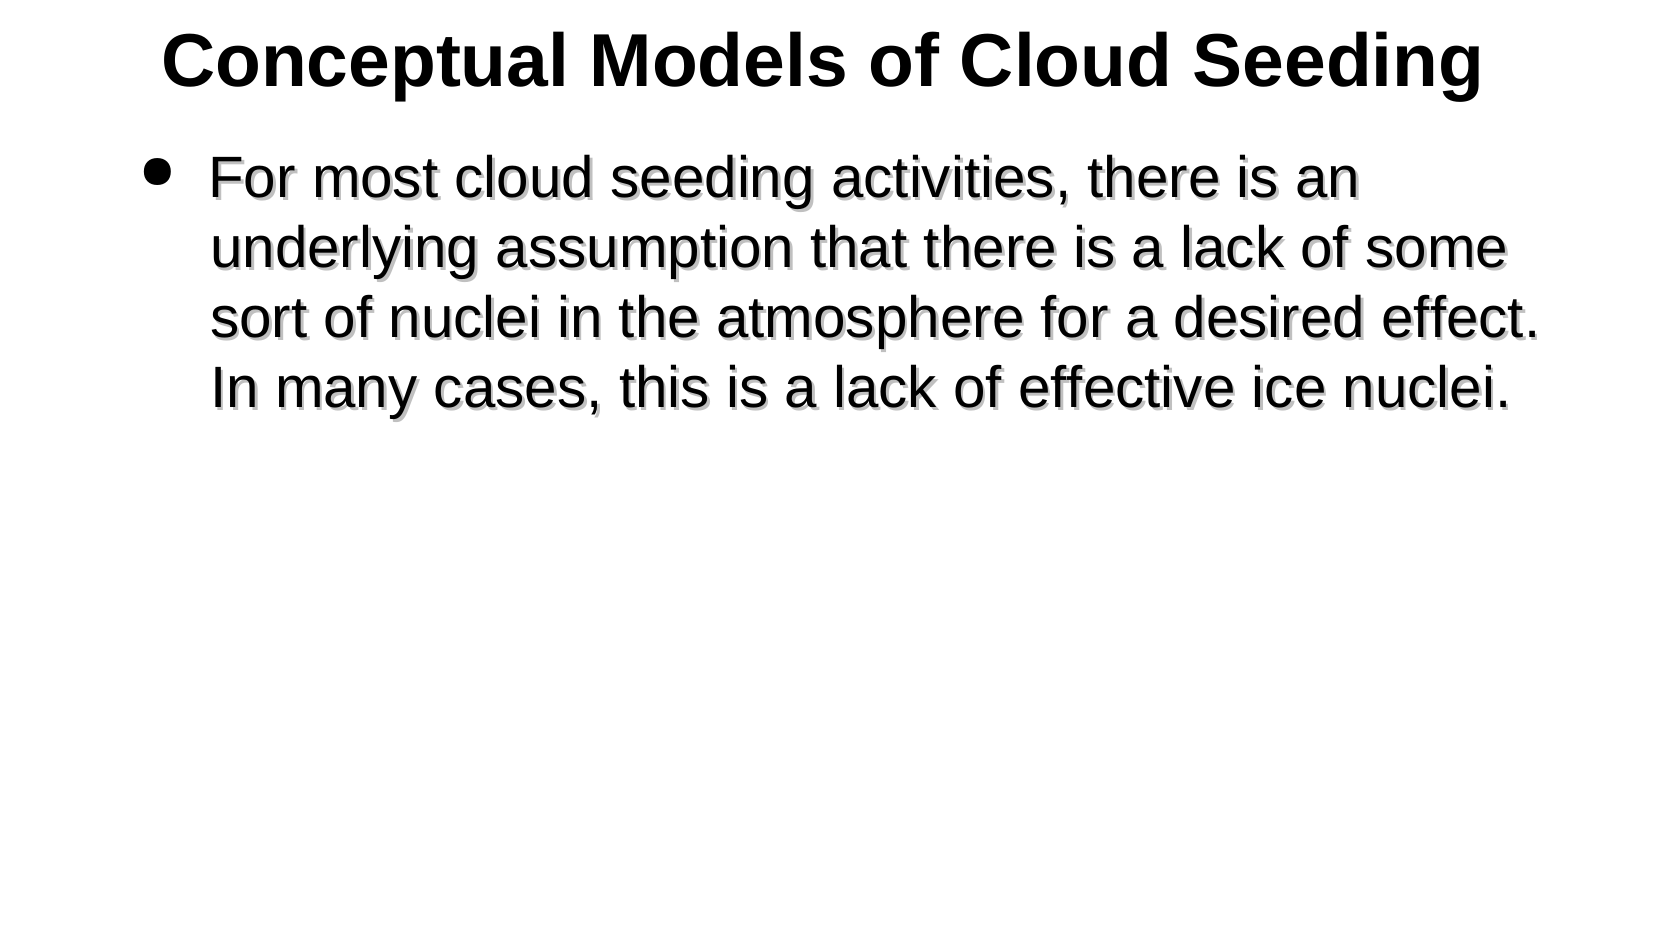

# Conceptual Models of Cloud Seeding
 For most cloud seeding activities, there is an underlying assumption that there is a lack of some sort of nuclei in the atmosphere for a desired effect. In many cases, this is a lack of effective ice nuclei.